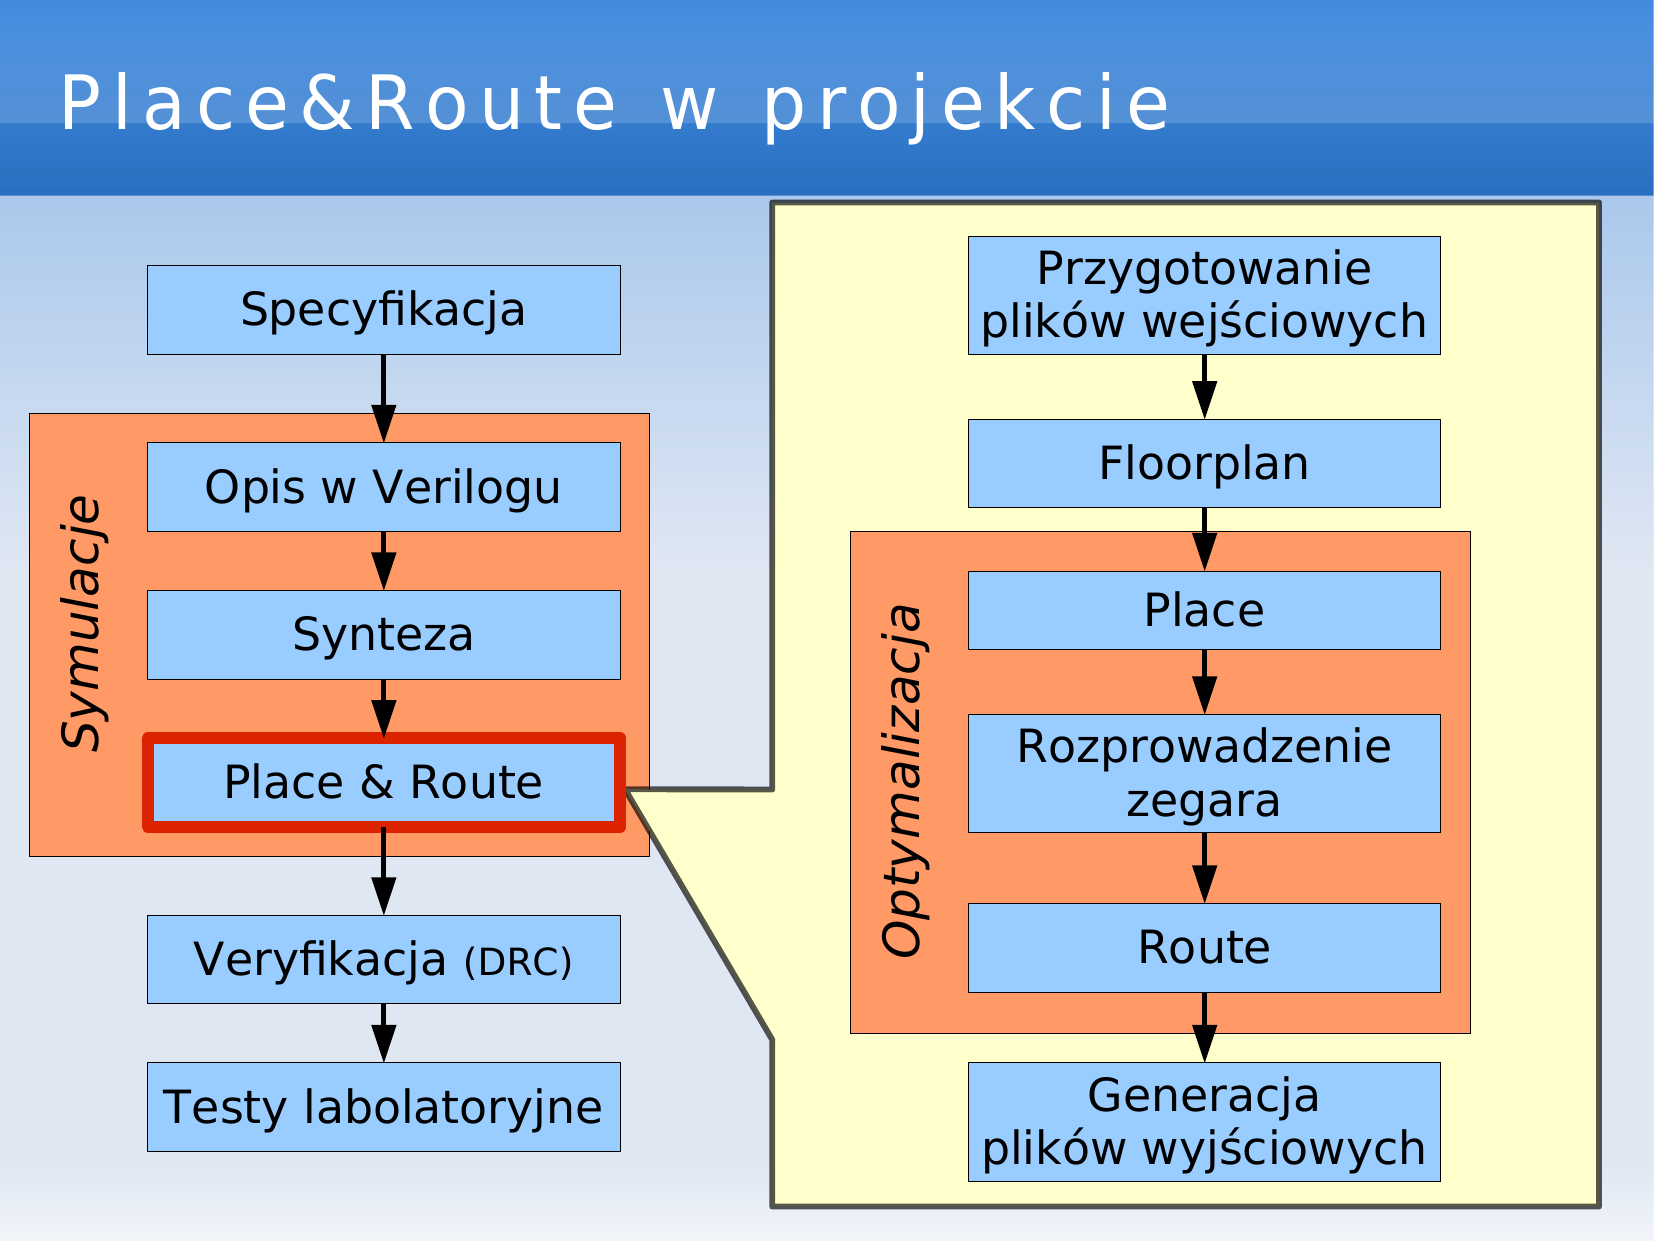

# Place&Route w projekcie
Przygotowanie
plików wejściowych
Specyfikacja
Floorplan
Opis w Verilogu
Place
Symulacje
Synteza
Rozprowadzenie
zegara
Optymalizacja
Place & Route
Route
Veryfikacja (DRC)
Testy labolatoryjne
Generacja
plików wyjściowych